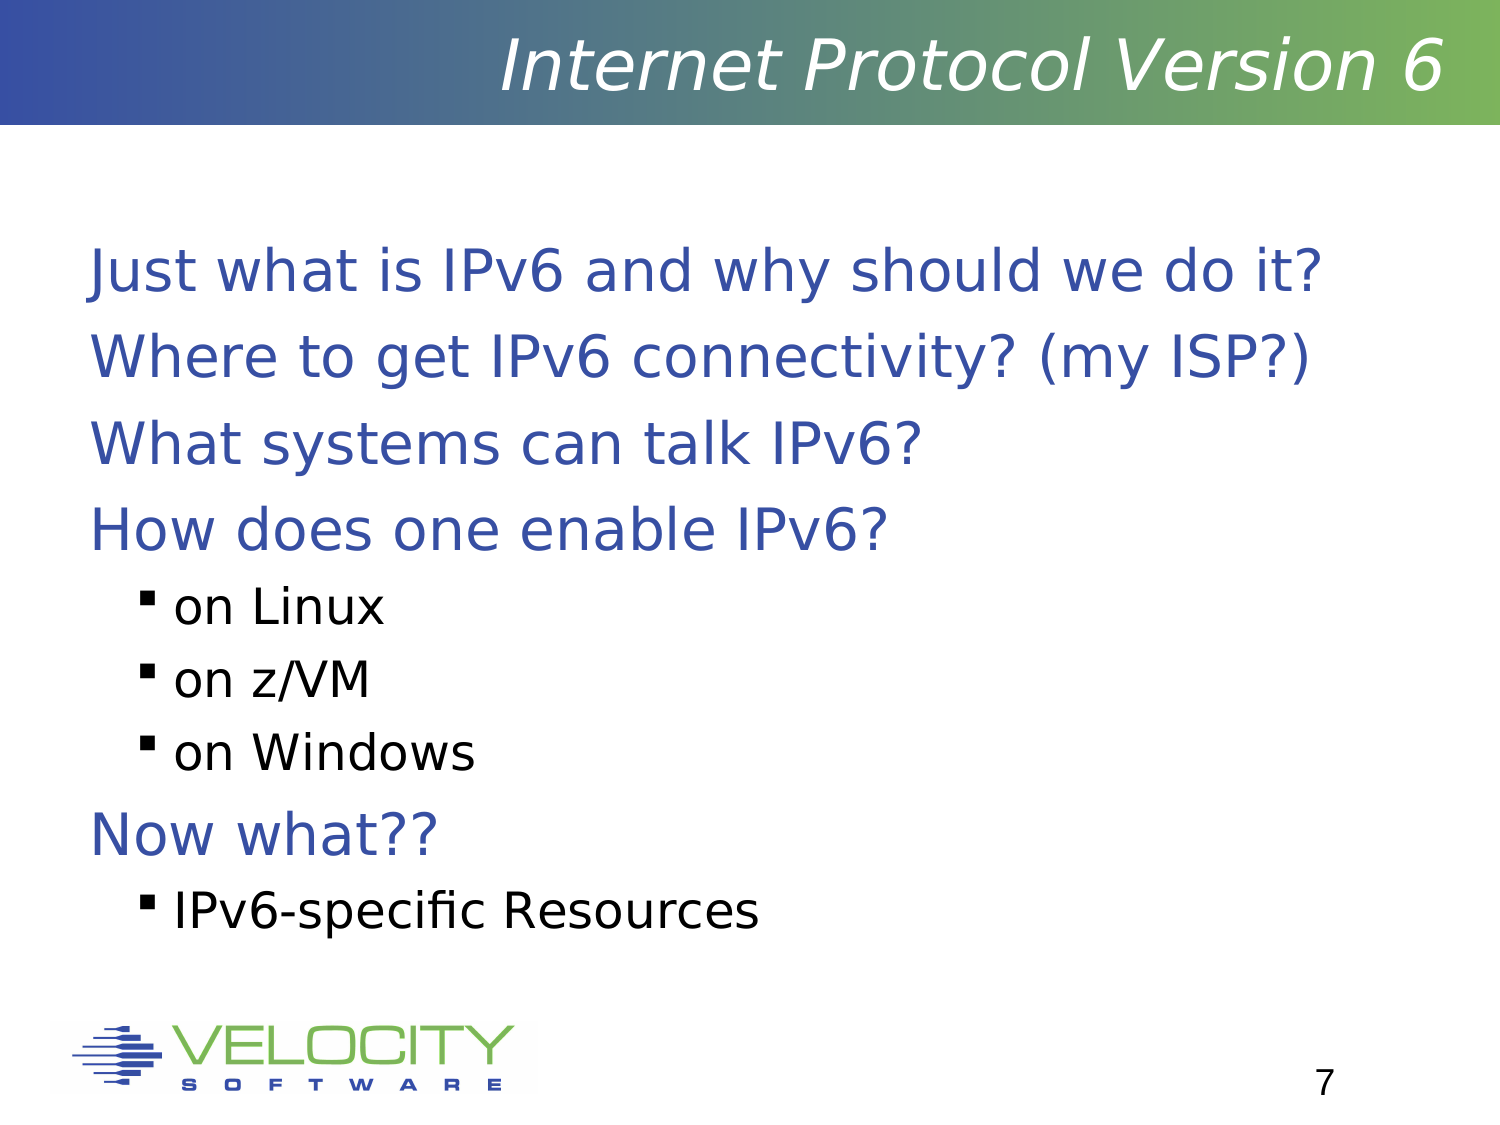

# Internet Protocol Version 6
Just what is IPv6 and why should we do it?
Where to get IPv6 connectivity? (my ISP?)
What systems can talk IPv6?
How does one enable IPv6?
on Linux
on z/VM
on Windows
Now what??
IPv6-specific Resources
7